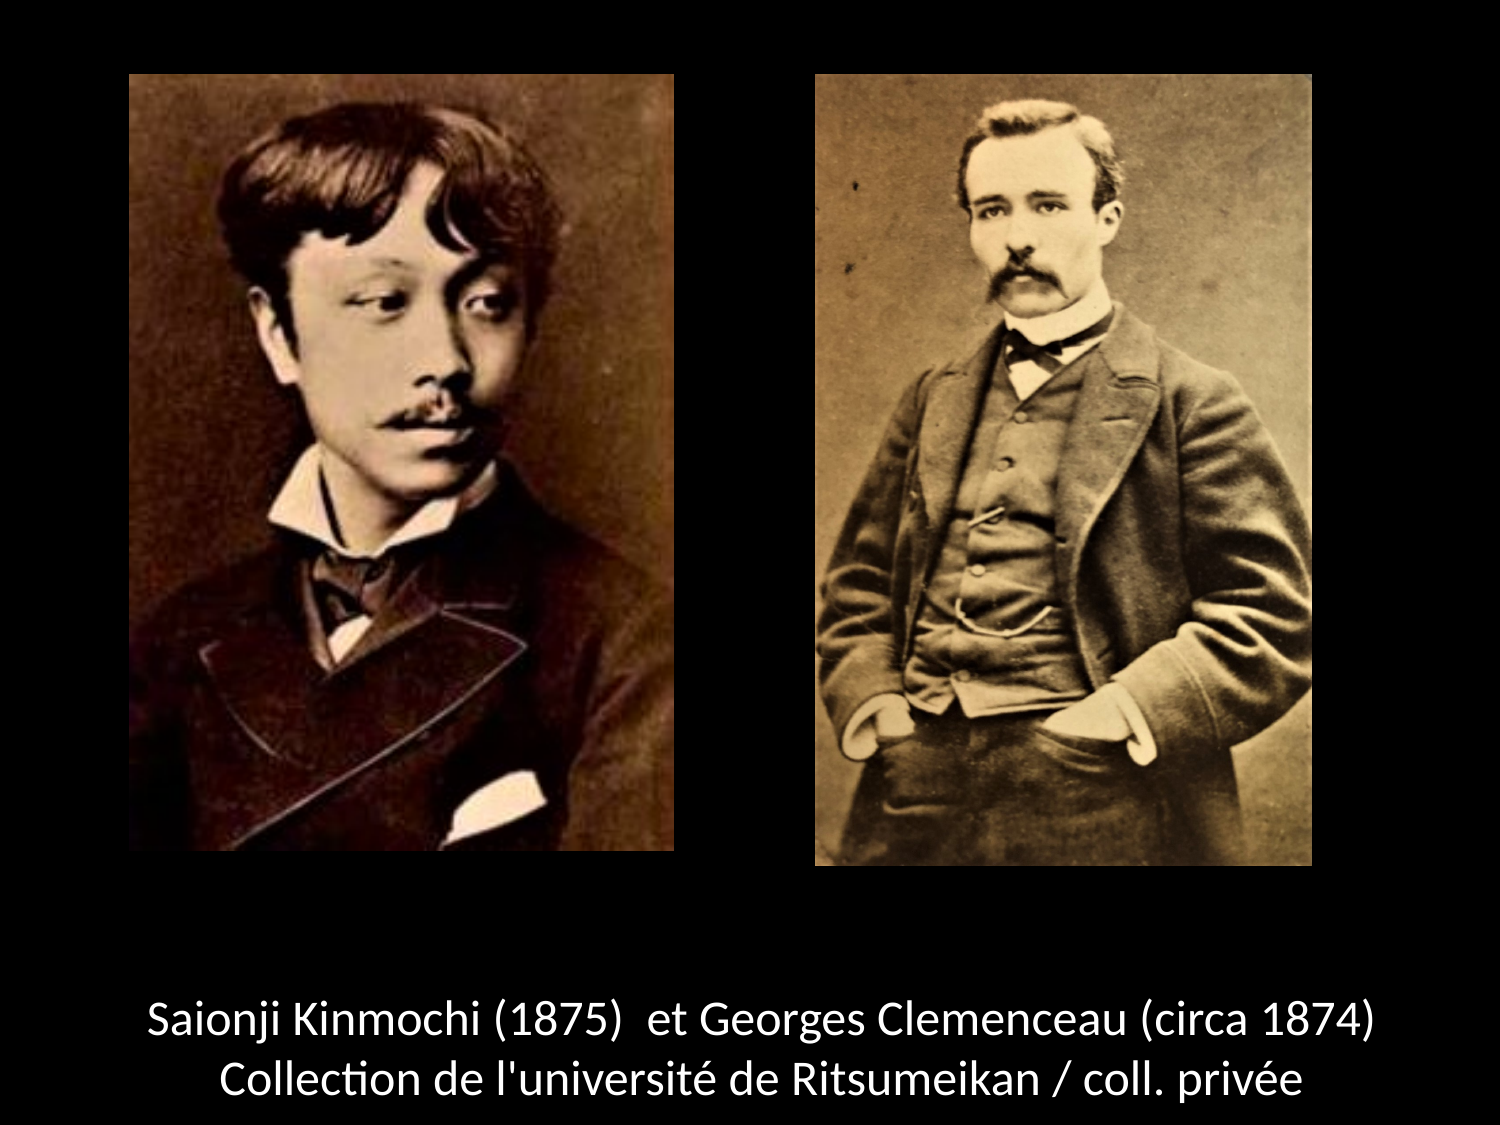

# Saionji Kinmochi (1875) et Georges Clemenceau (circa 1874) Collection de l'université de Ritsumeikan / coll. privée